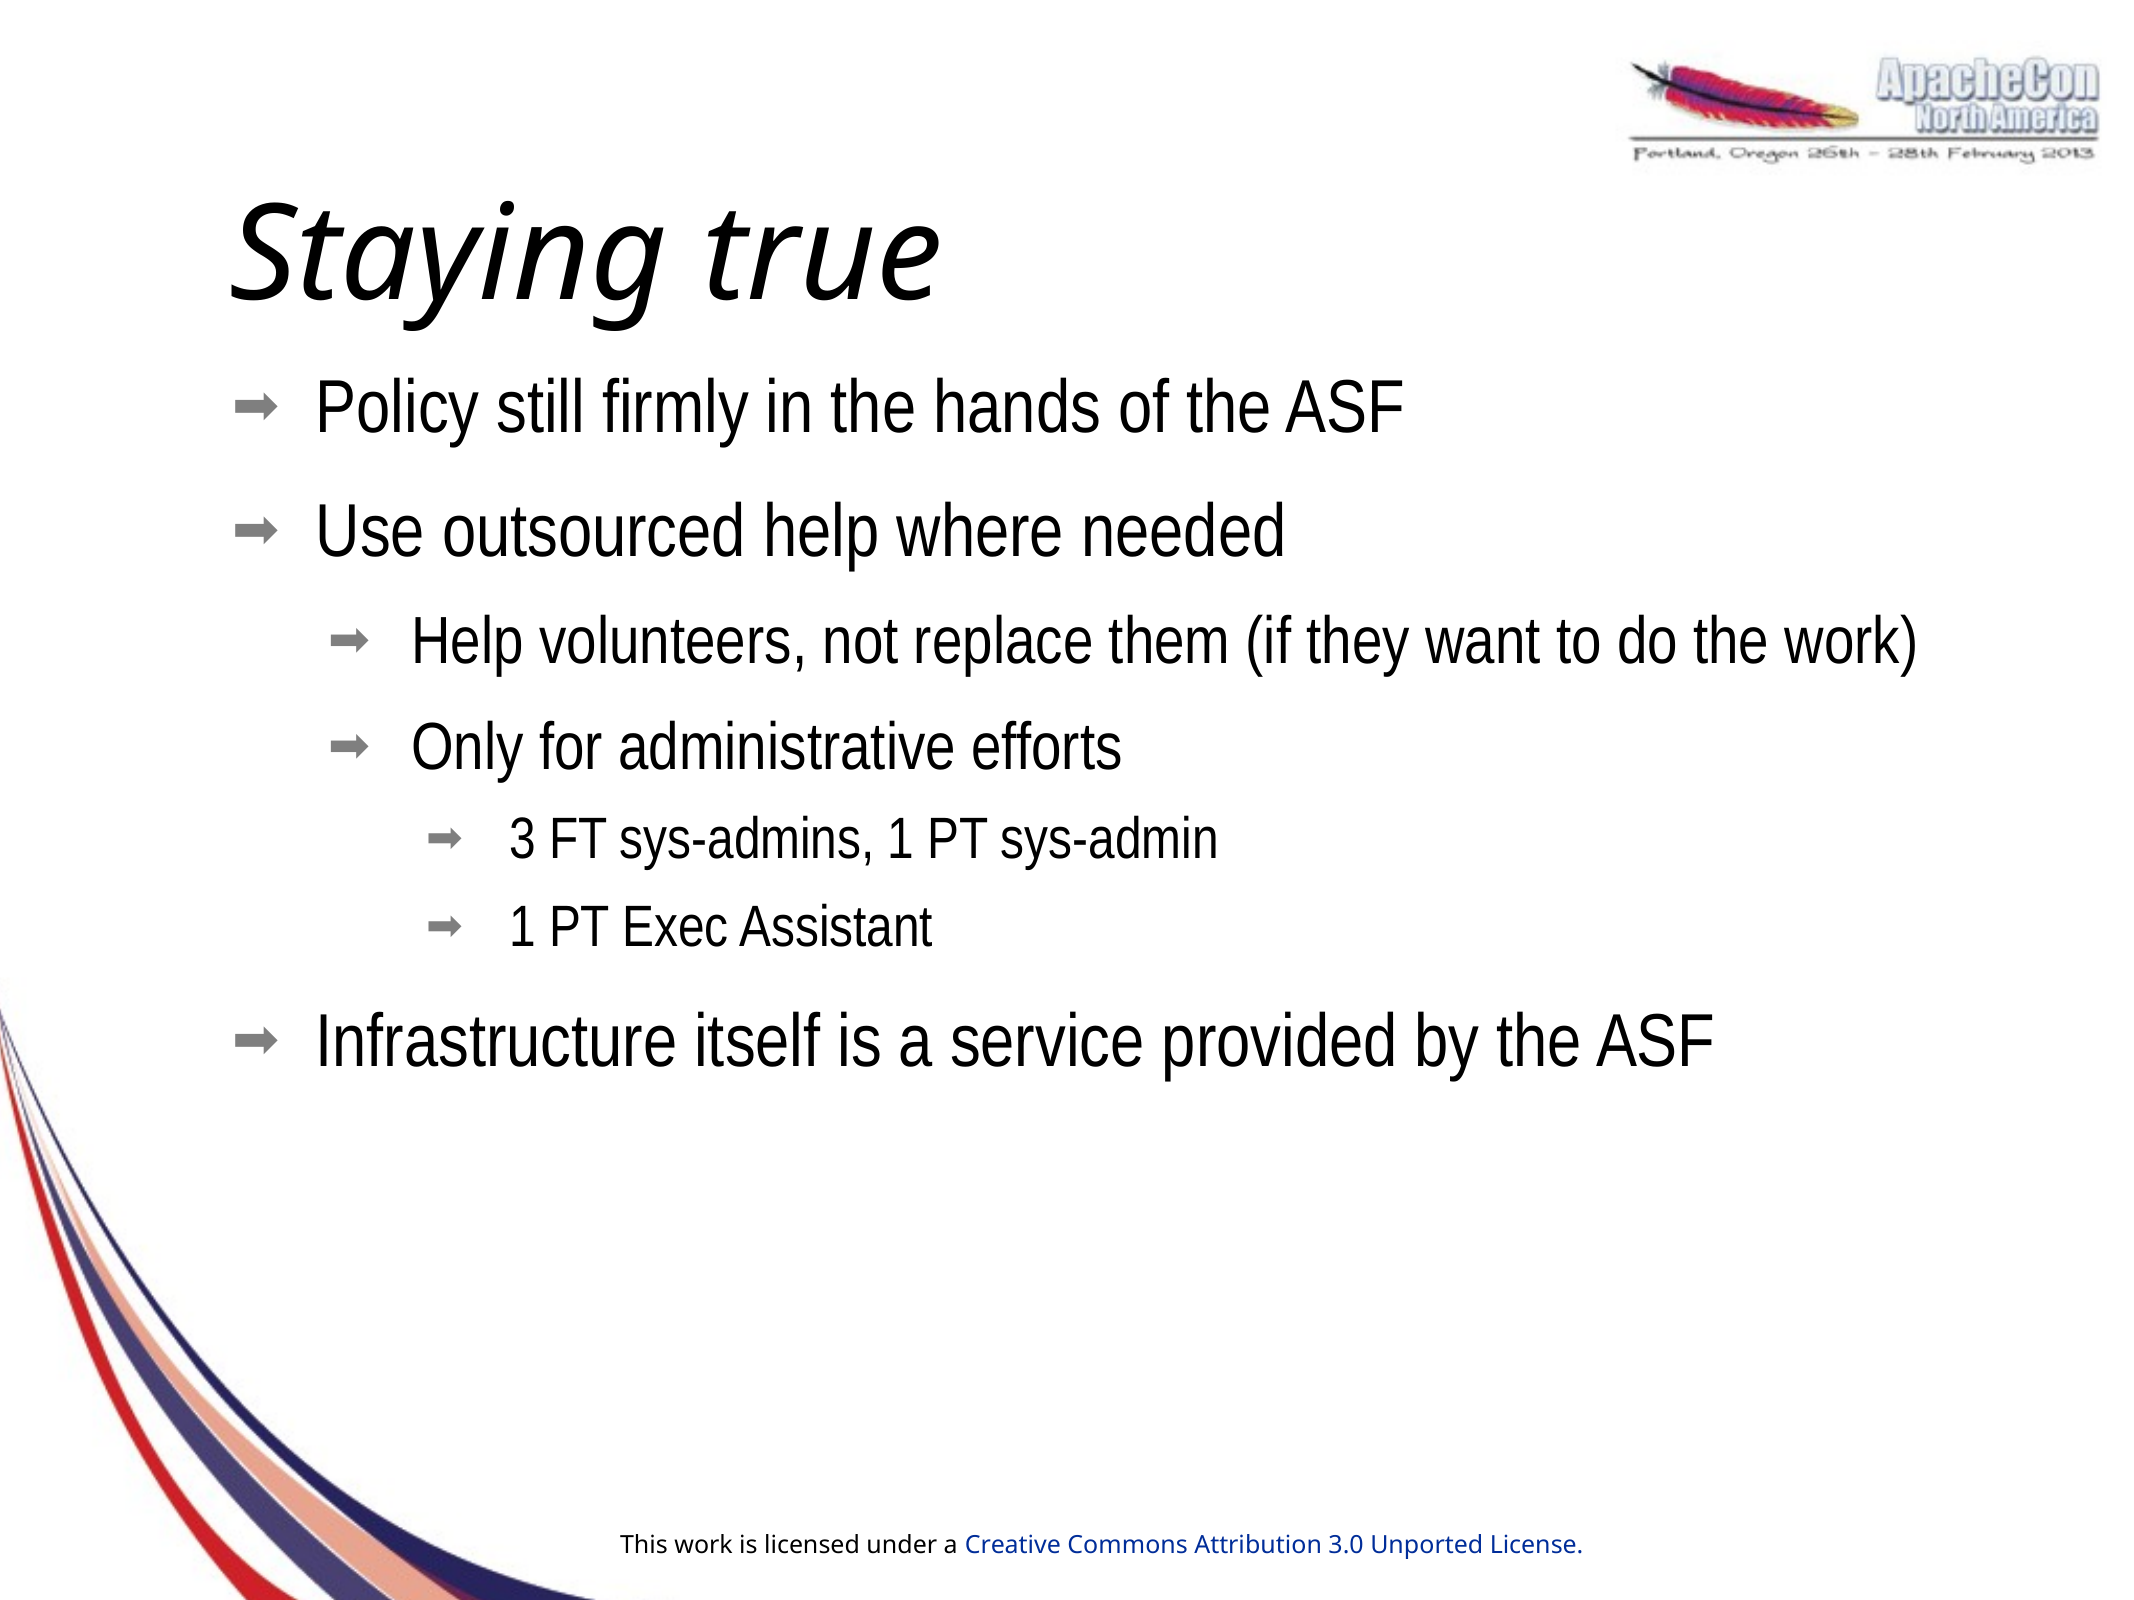

# Staying true
Policy still firmly in the hands of the ASF
Use outsourced help where needed
Help volunteers, not replace them (if they want to do the work)
Only for administrative efforts
3 FT sys-admins, 1 PT sys-admin
1 PT Exec Assistant
Infrastructure itself is a service provided by the ASF
This work is licensed under a Creative Commons Attribution 3.0 Unported License.